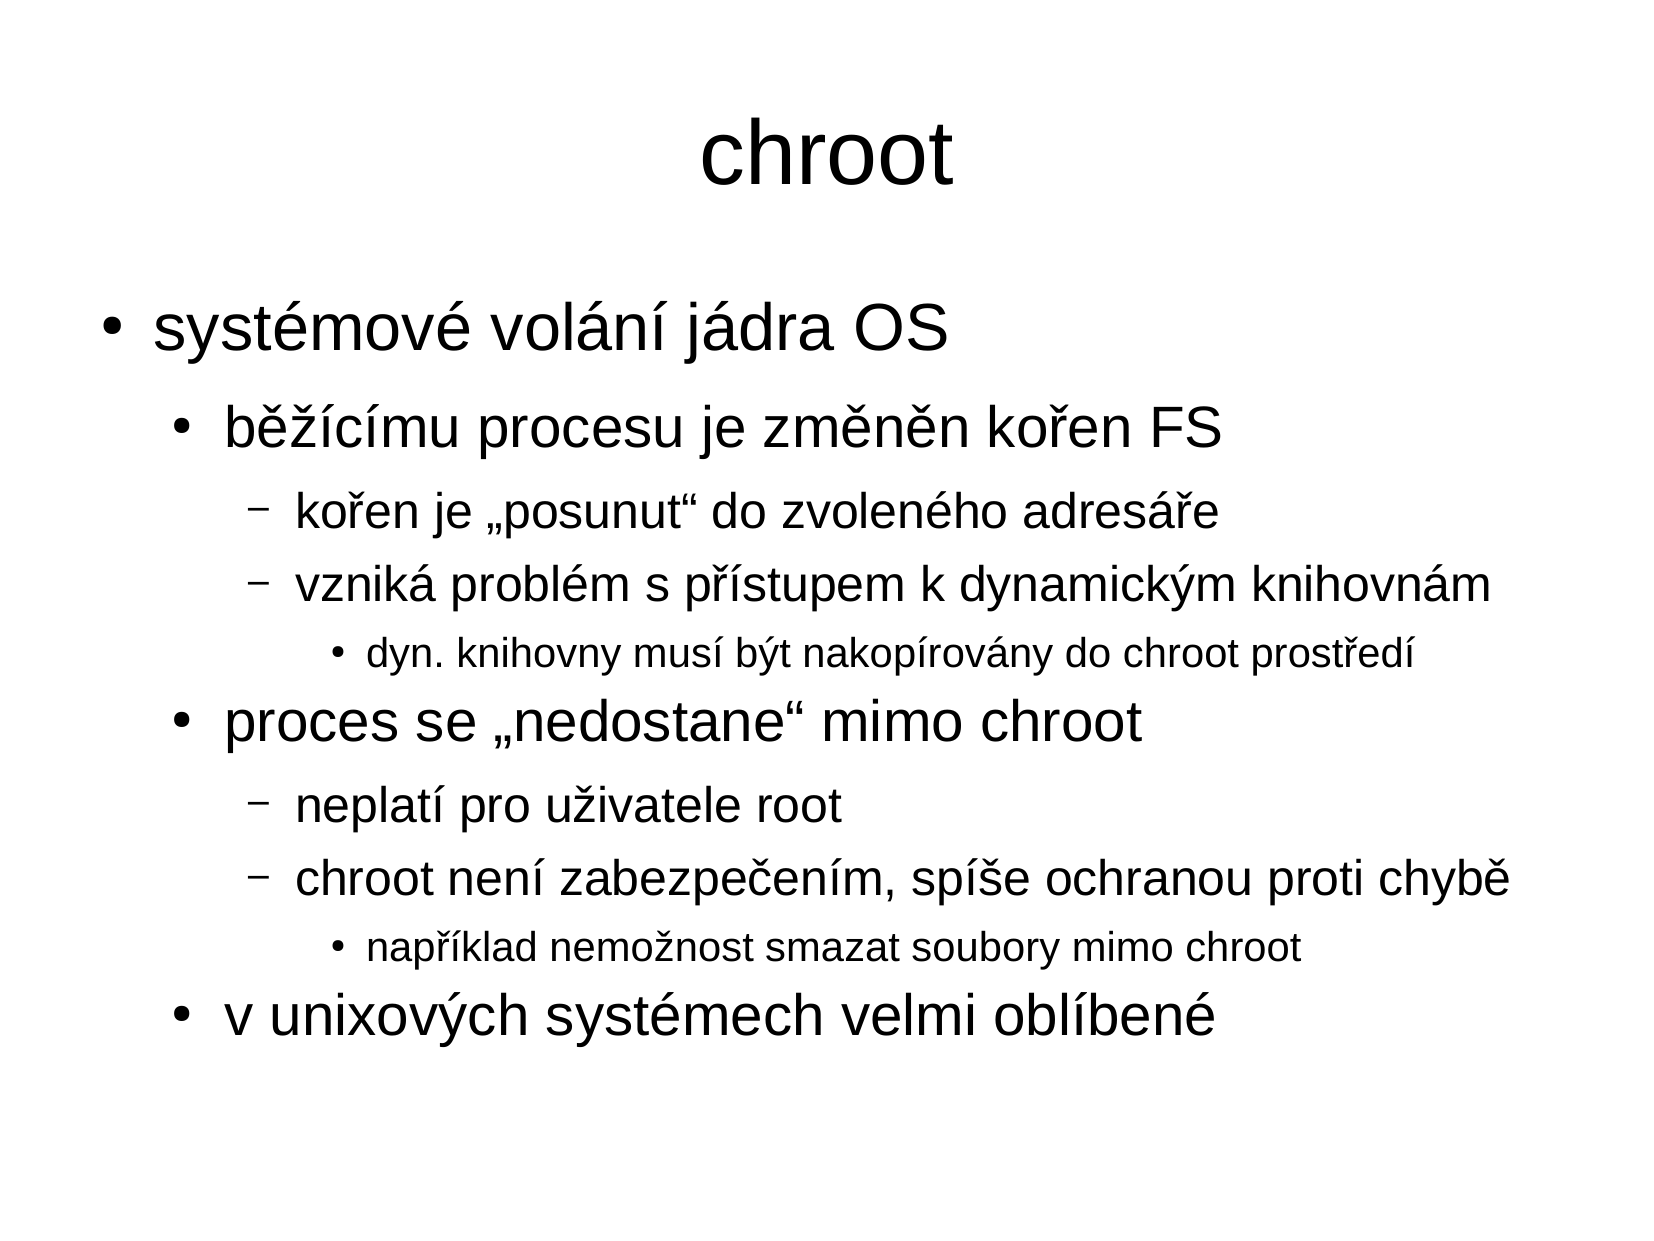

# chroot
systémové volání jádra OS
běžícímu procesu je změněn kořen FS
kořen je „posunut“ do zvoleného adresáře
vzniká problém s přístupem k dynamickým knihovnám
dyn. knihovny musí být nakopírovány do chroot prostředí
proces se „nedostane“ mimo chroot
neplatí pro uživatele root
chroot není zabezpečením, spíše ochranou proti chybě
například nemožnost smazat soubory mimo chroot
v unixových systémech velmi oblíbené